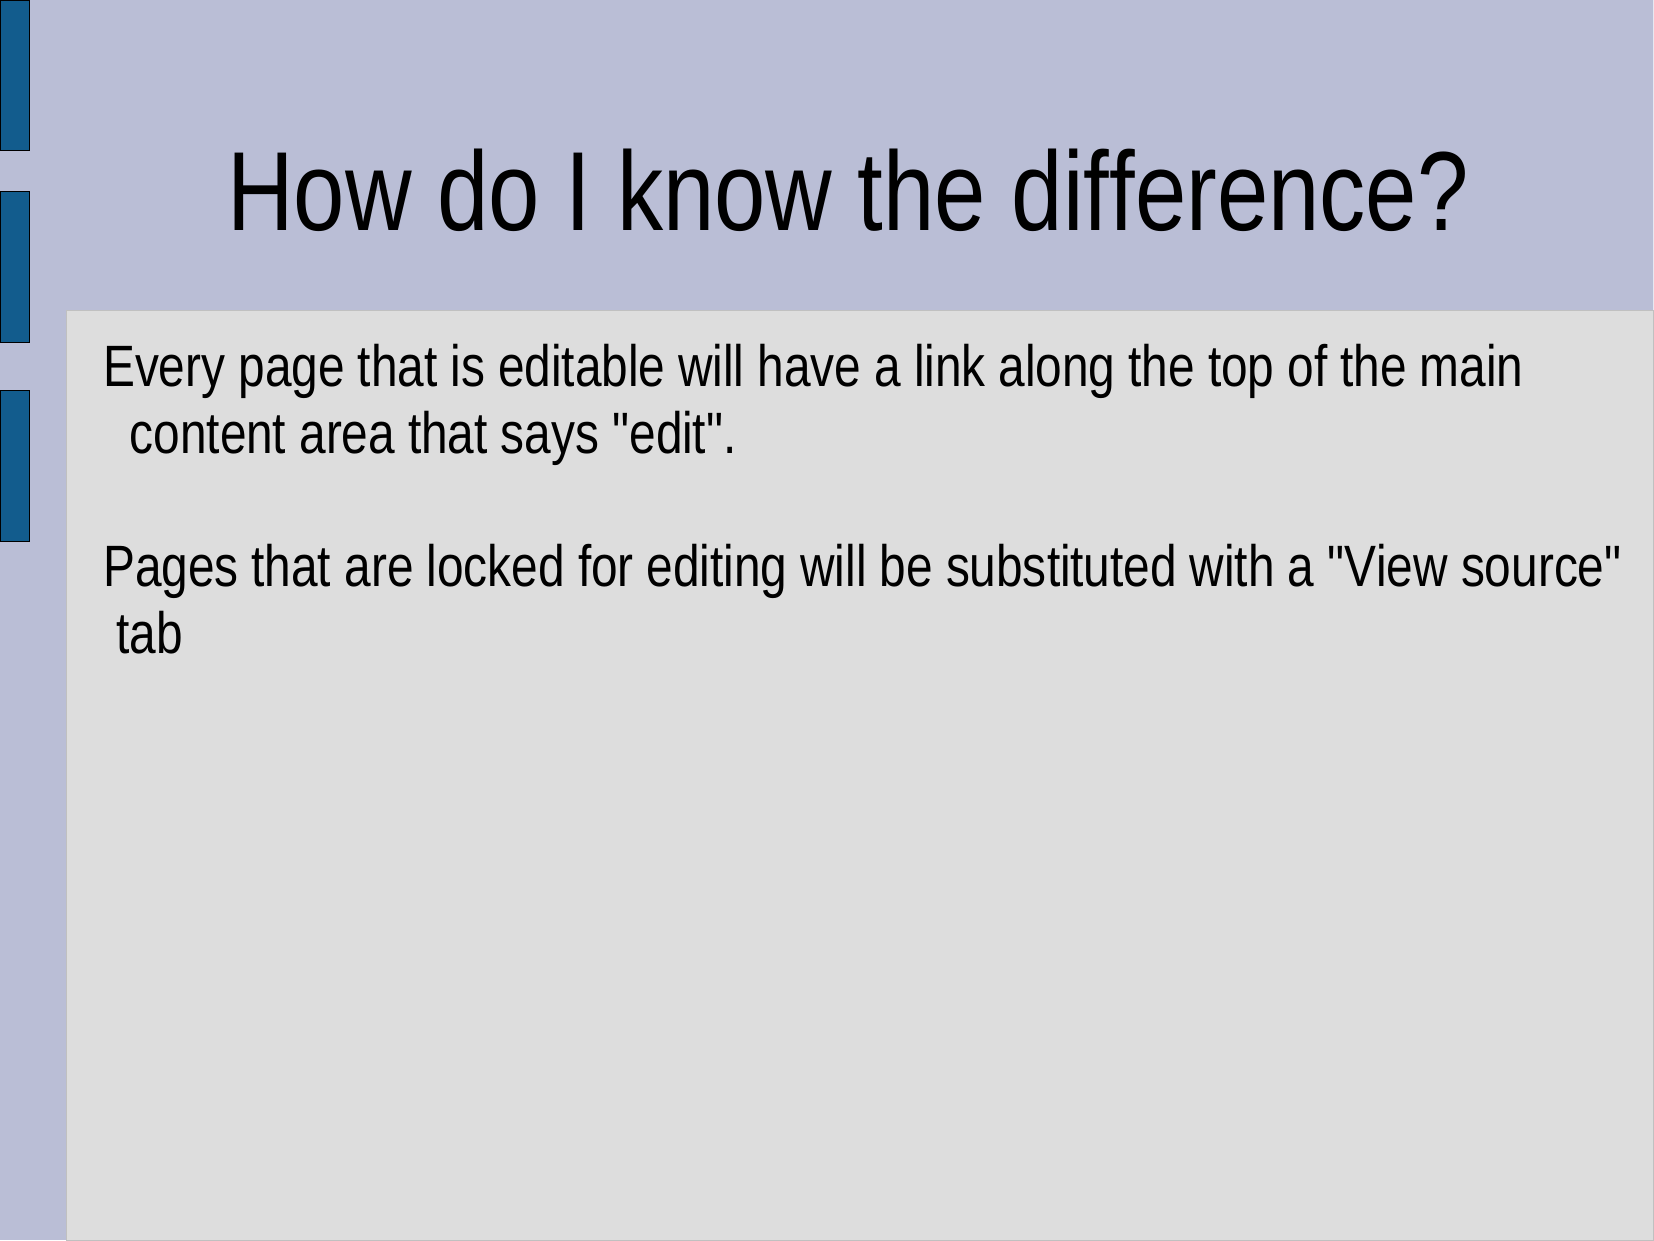

How do I know the difference?
Every page that is editable will have a link along the top of the main
 content area that says "edit".
Pages that are locked for editing will be substituted with a "View source"
 tab